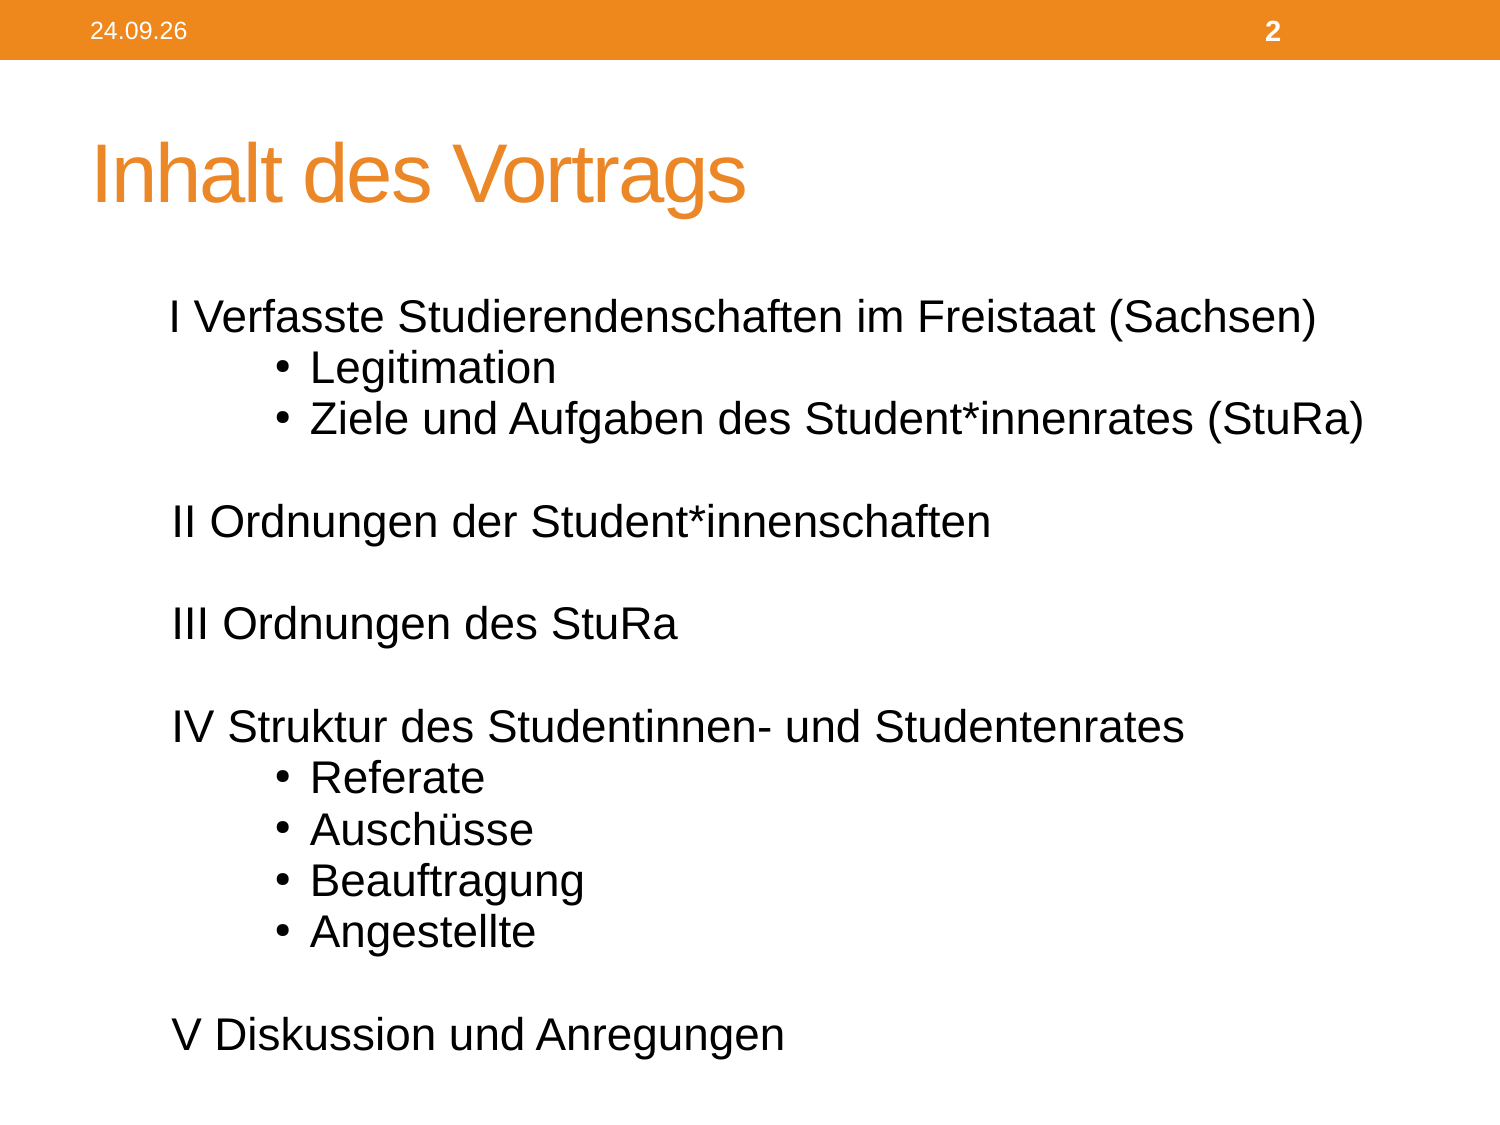

# Inhalt des Vortrags
I Verfasste Studierendenschaften im Freistaat (Sachsen)
Legitimation
Ziele und Aufgaben des Student*innenrates (StuRa)
 	II Ordnungen der Student*innenschaften
	III Ordnungen des StuRa
	IV Struktur des Studentinnen- und Studentenrates
Referate
Auschüsse
Beauftragung
Angestellte
	V Diskussion und Anregungen